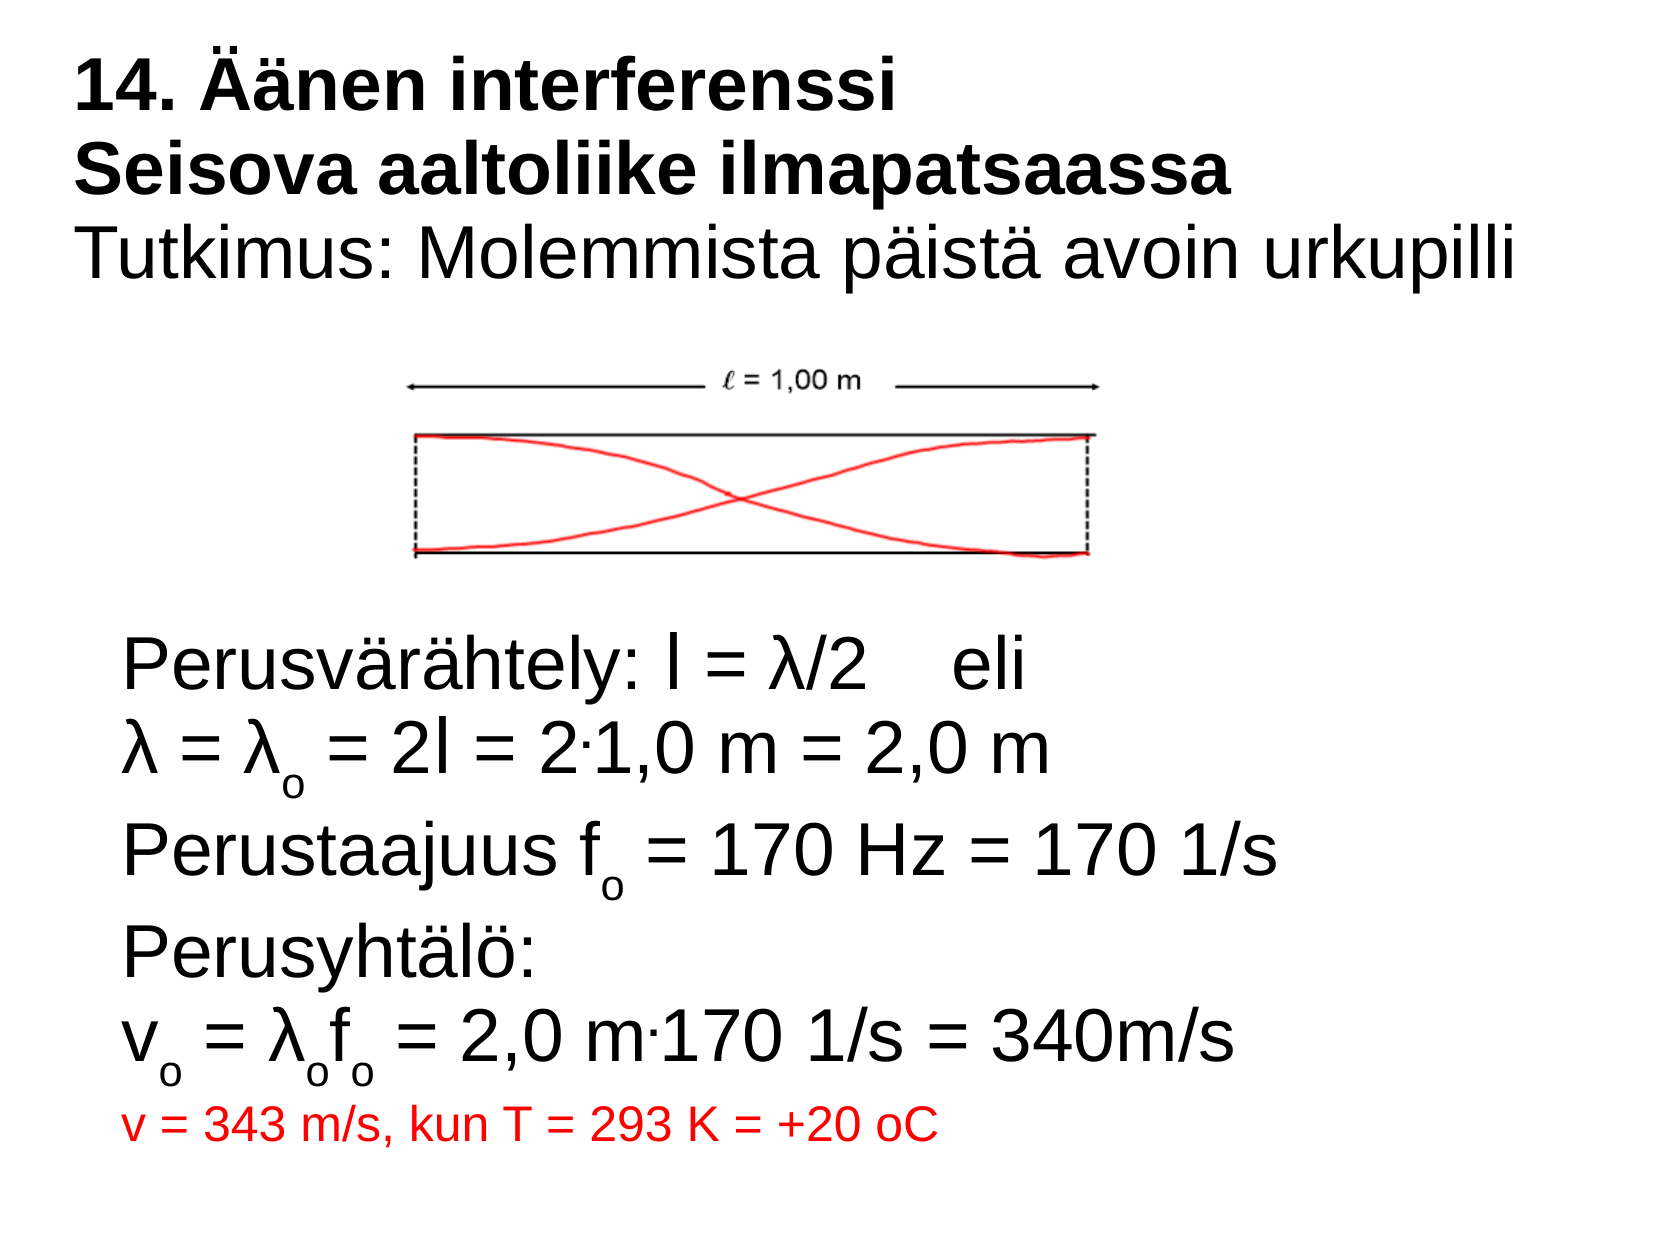

14. Äänen interferenssi
Seisova aaltoliike ilmapatsaassa
Tutkimus: Molemmista päistä avoin urkupilli
Perusvärähtely: l = λ/2 eli
λ = λo = 2l = 2.1,0 m = 2,0 m
Perustaajuus fo = 170 Hz = 170 1/s
Perusyhtälö:
vo = λofo = 2,0 m.170 1/s = 340m/s
v = 343 m/s, kun T = 293 K = +20 oC